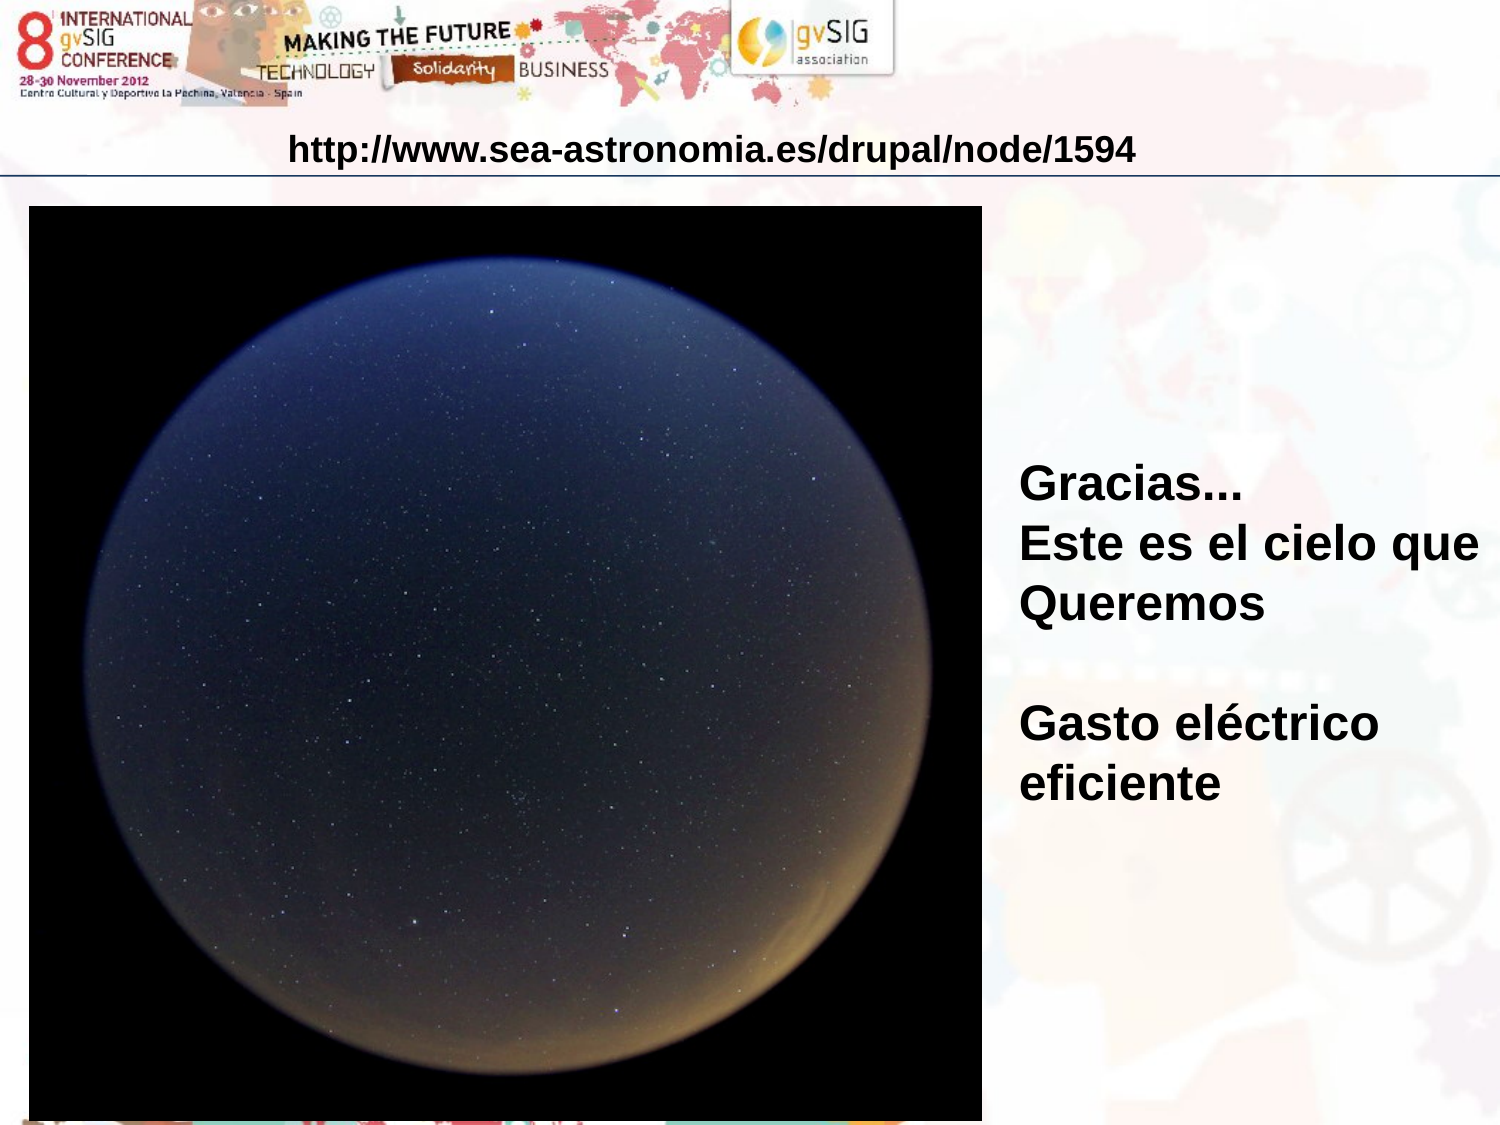

http://www.sea-astronomia.es/drupal/node/1594
Gracias...
Este es el cielo que
Queremos
Gasto eléctrico
eficiente